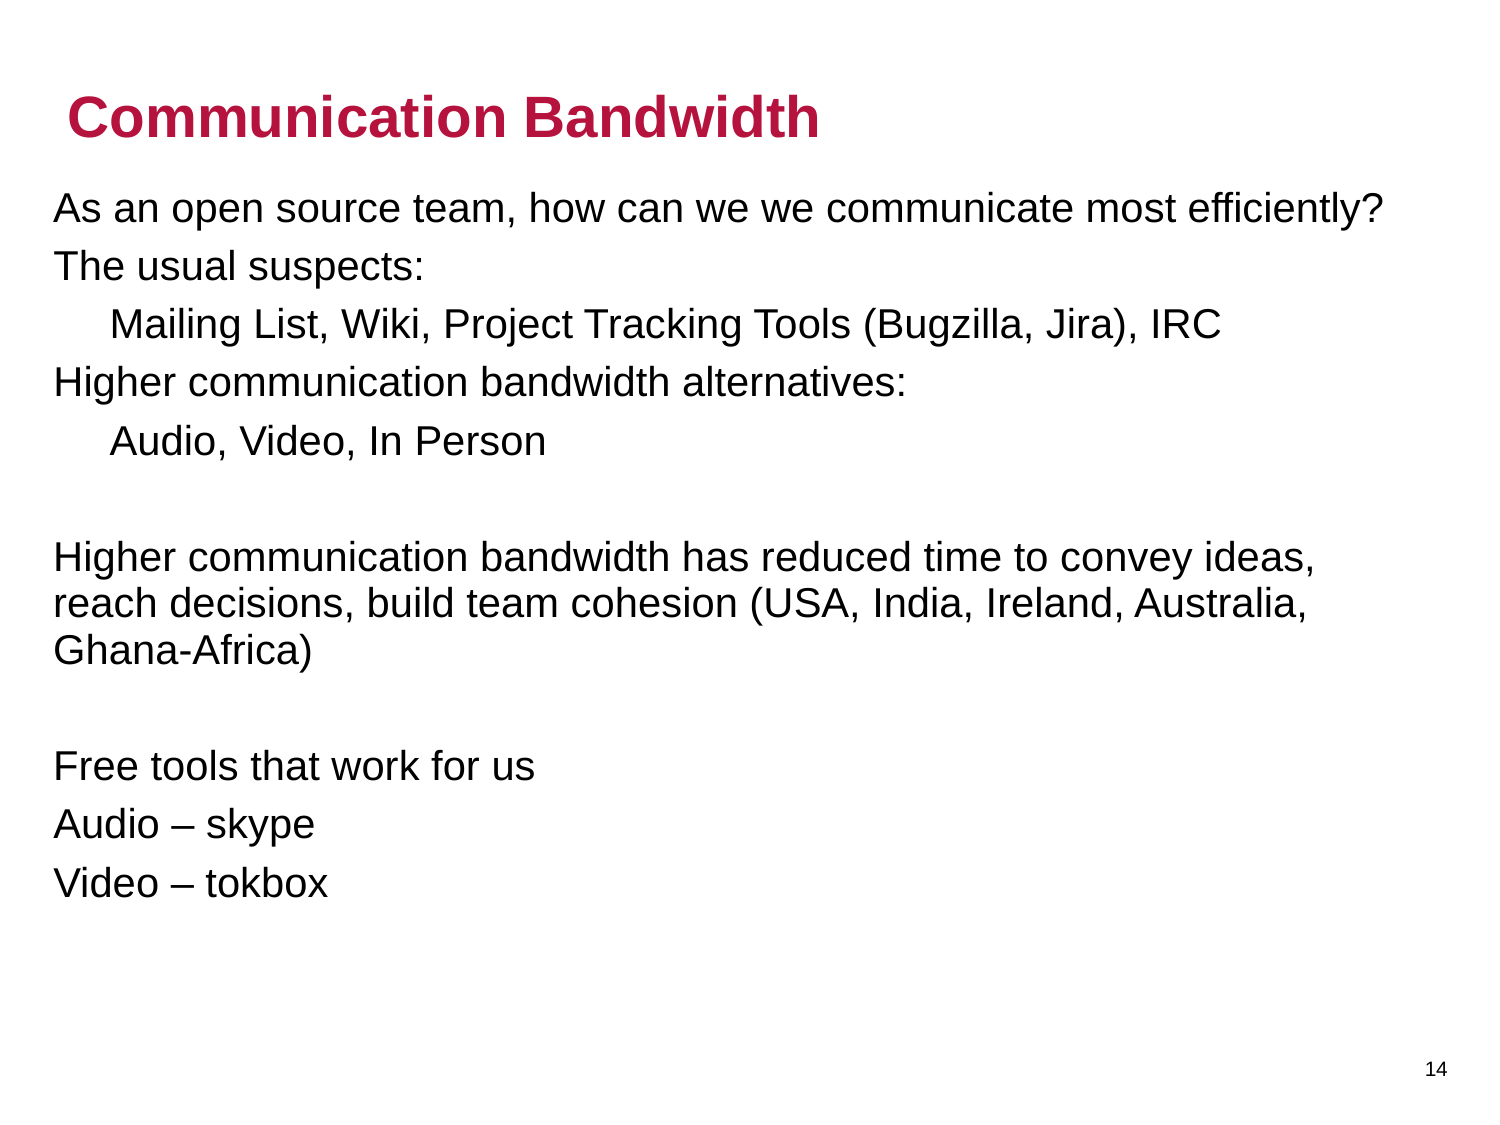

# Communication Bandwidth
As an open source team, how can we we communicate most efficiently?
The usual suspects:
Mailing List, Wiki, Project Tracking Tools (Bugzilla, Jira), IRC
Higher communication bandwidth alternatives:
Audio, Video, In Person
Higher communication bandwidth has reduced time to convey ideas, reach decisions, build team cohesion (USA, India, Ireland, Australia, Ghana-Africa)
Free tools that work for us
Audio – skype
Video – tokbox
14